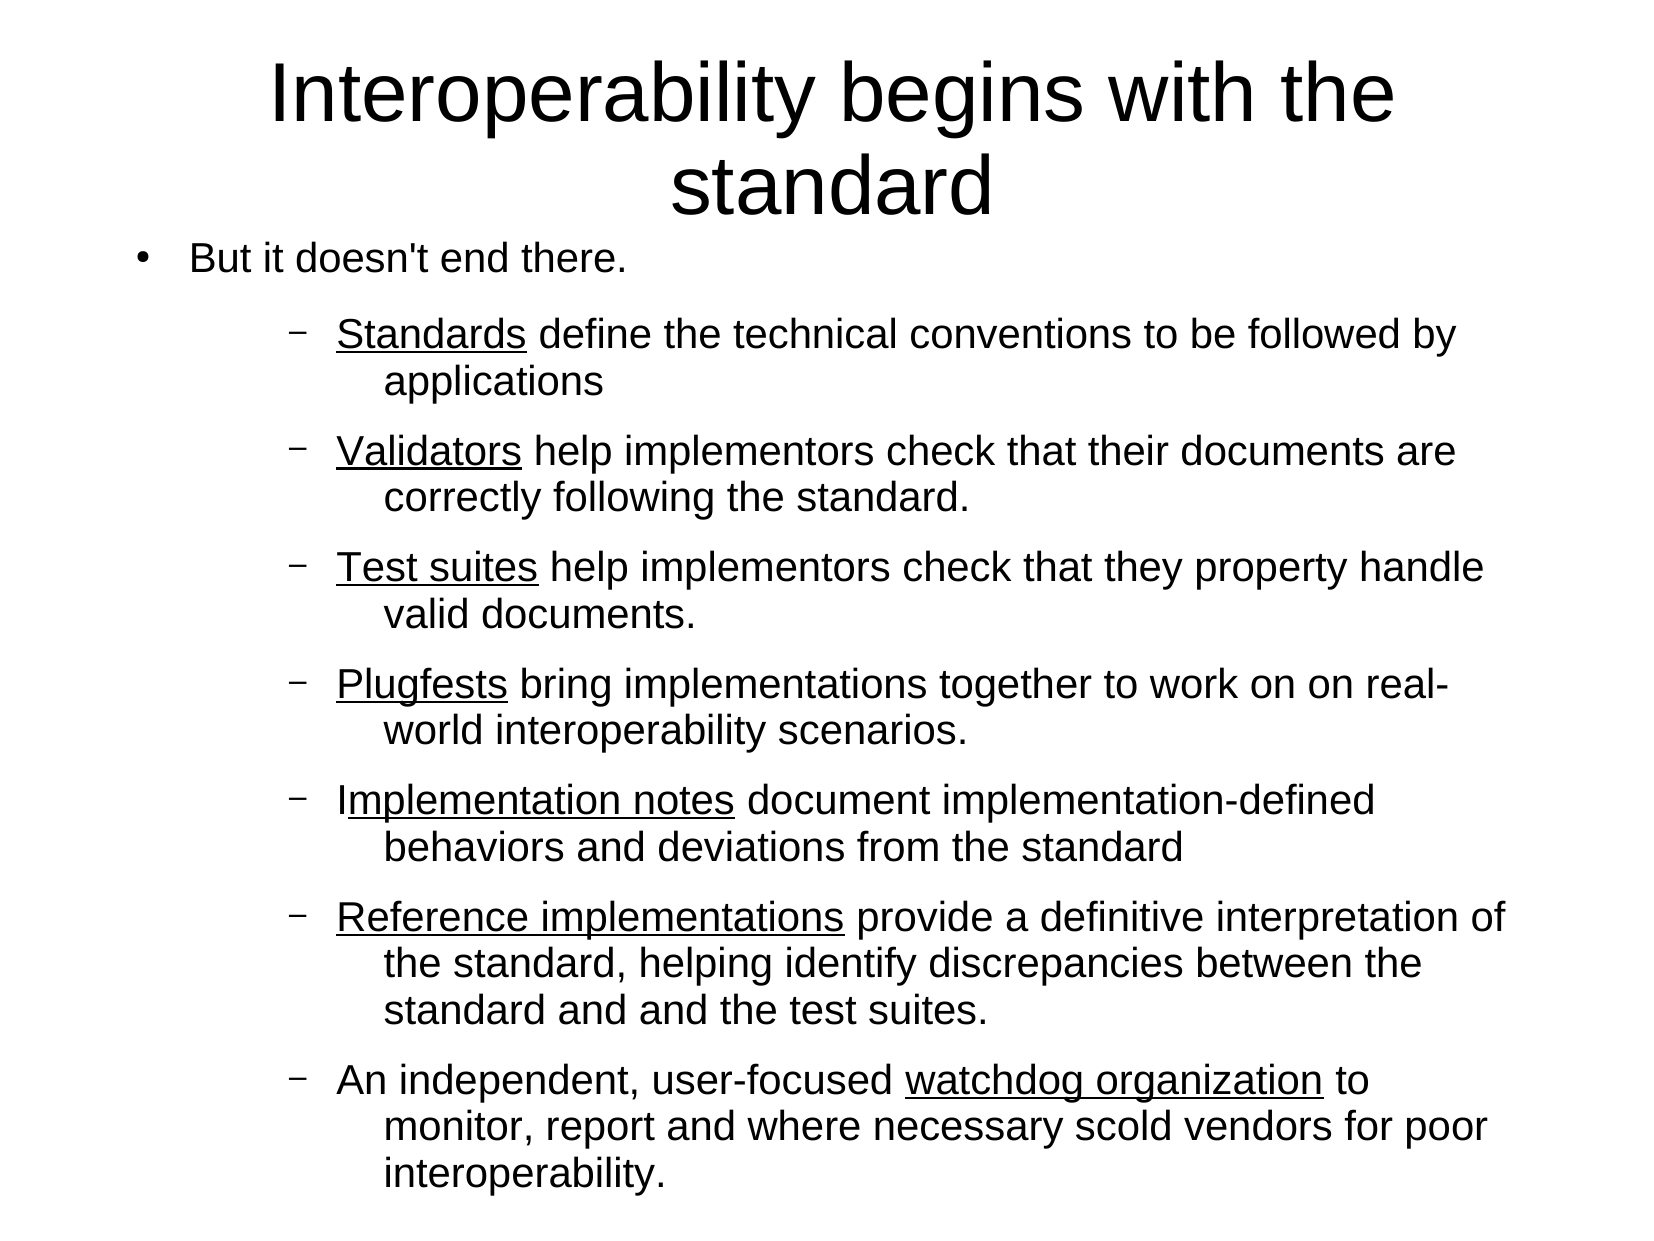

# Interoperability begins with the standard
But it doesn't end there.
Standards define the technical conventions to be followed by applications
Validators help implementors check that their documents are correctly following the standard.
Test suites help implementors check that they property handle valid documents.
Plugfests bring implementations together to work on on real-world interoperability scenarios.
Implementation notes document implementation-defined behaviors and deviations from the standard
Reference implementations provide a definitive interpretation of the standard, helping identify discrepancies between the standard and and the test suites.
An independent, user-focused watchdog organization to monitor, report and where necessary scold vendors for poor interoperability.